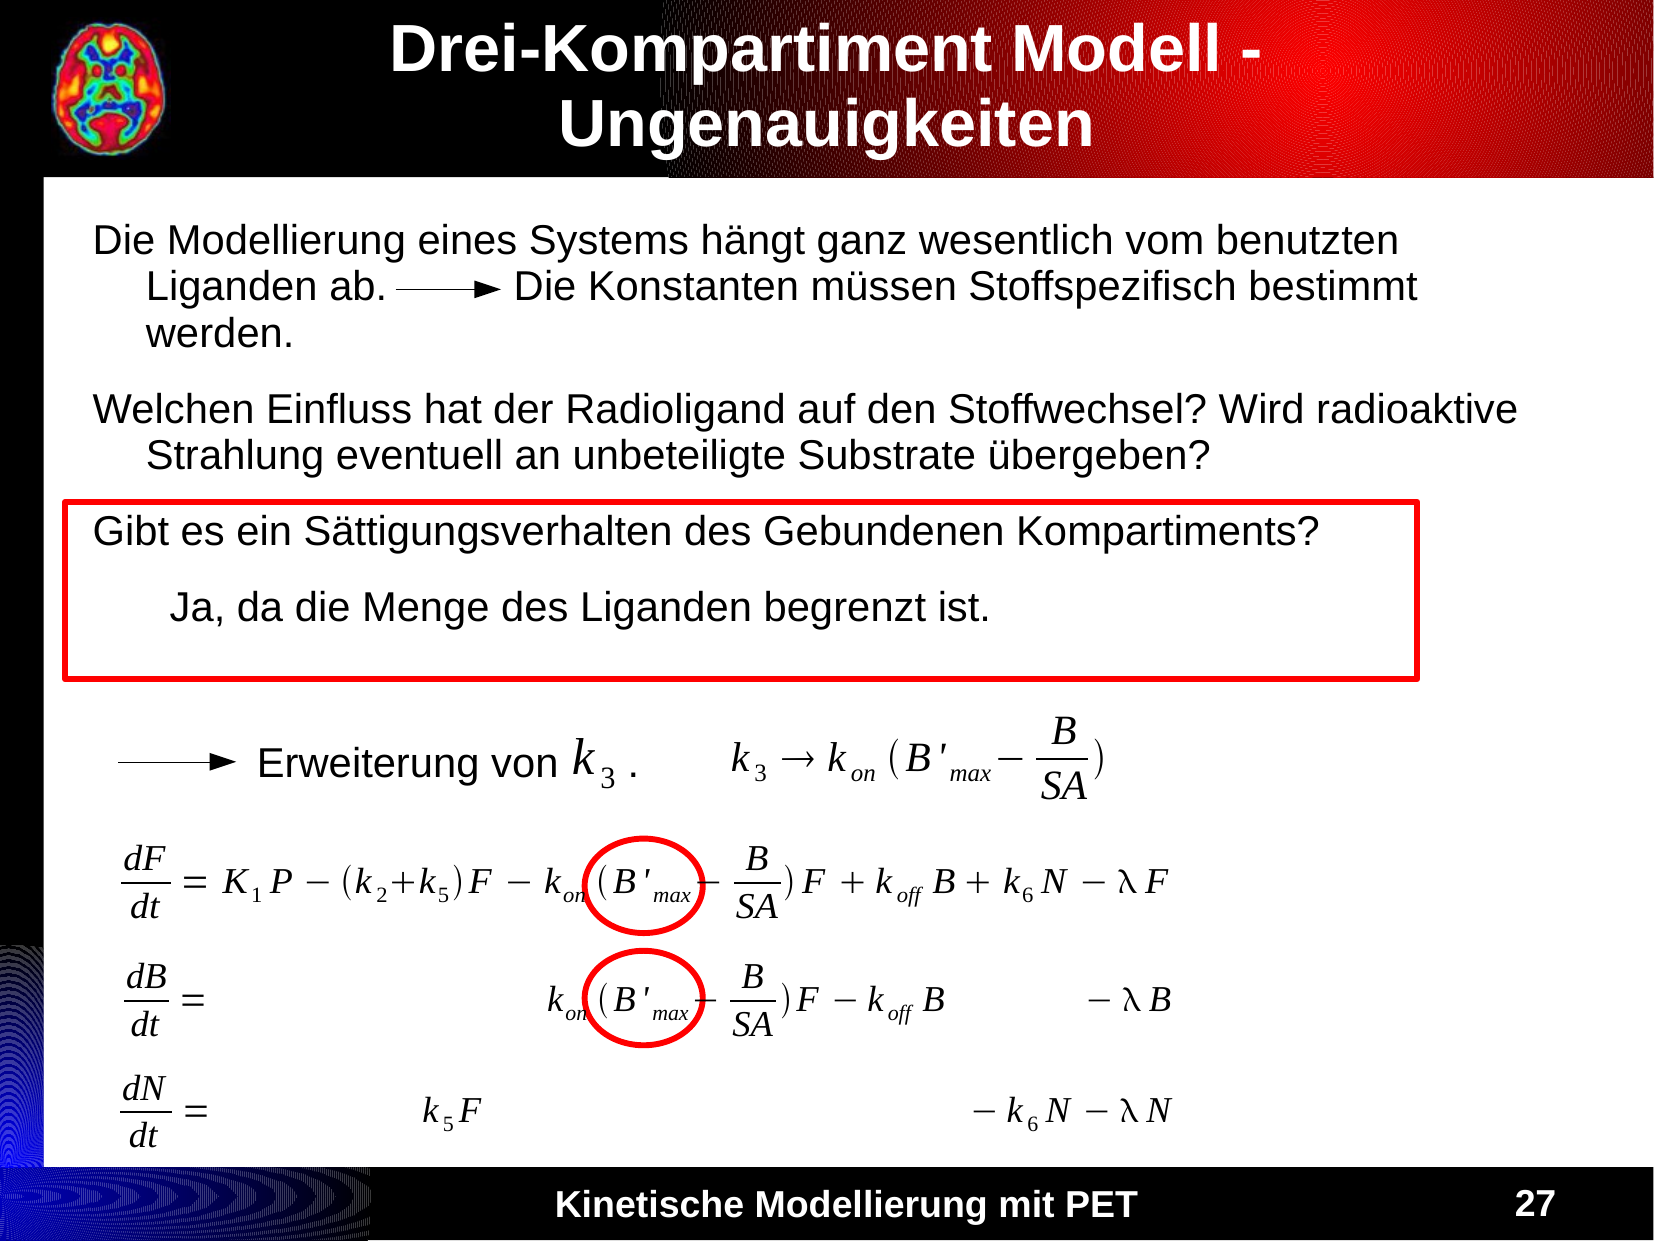

# Drei-Kompartiment Modell - Ungenauigkeiten
Die Modellierung eines Systems hängt ganz wesentlich vom benutzten Liganden ab. Die Konstanten müssen Stoffspezifisch bestimmt werden.
Welchen Einfluss hat der Radioligand auf den Stoffwechsel? Wird radioaktive Strahlung eventuell an unbeteiligte Substrate übergeben?
Gibt es ein Sättigungsverhalten des Gebundenen Kompartiments?
Ja, da die Menge des Liganden begrenzt ist.
Erweiterung von .
Kinetische Modellierung mit PET